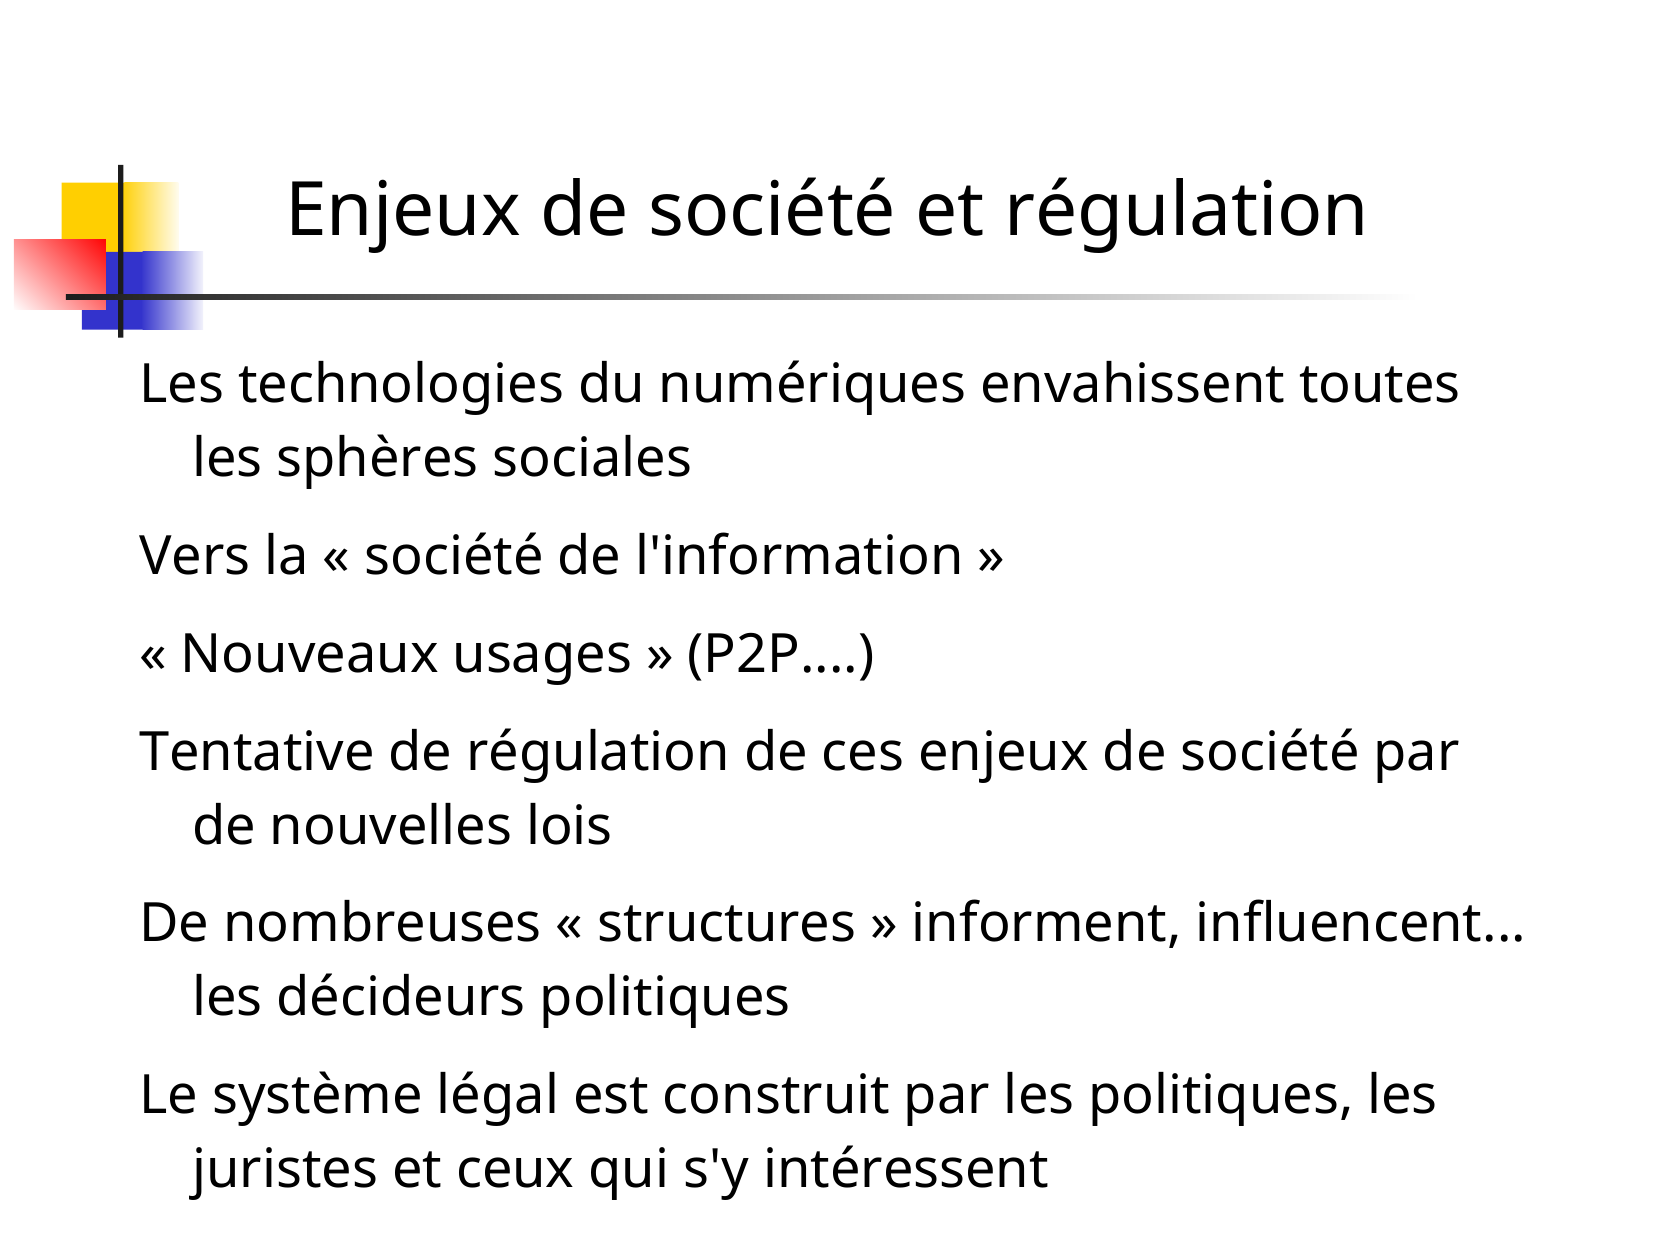

# Enjeux de société et régulation
Les technologies du numériques envahissent toutes les sphères sociales
Vers la « société de l'information »
« Nouveaux usages » (P2P....)
Tentative de régulation de ces enjeux de société par de nouvelles lois
De nombreuses « structures » informent, influencent... les décideurs politiques
Le système légal est construit par les politiques, les juristes et ceux qui s'y intéressent